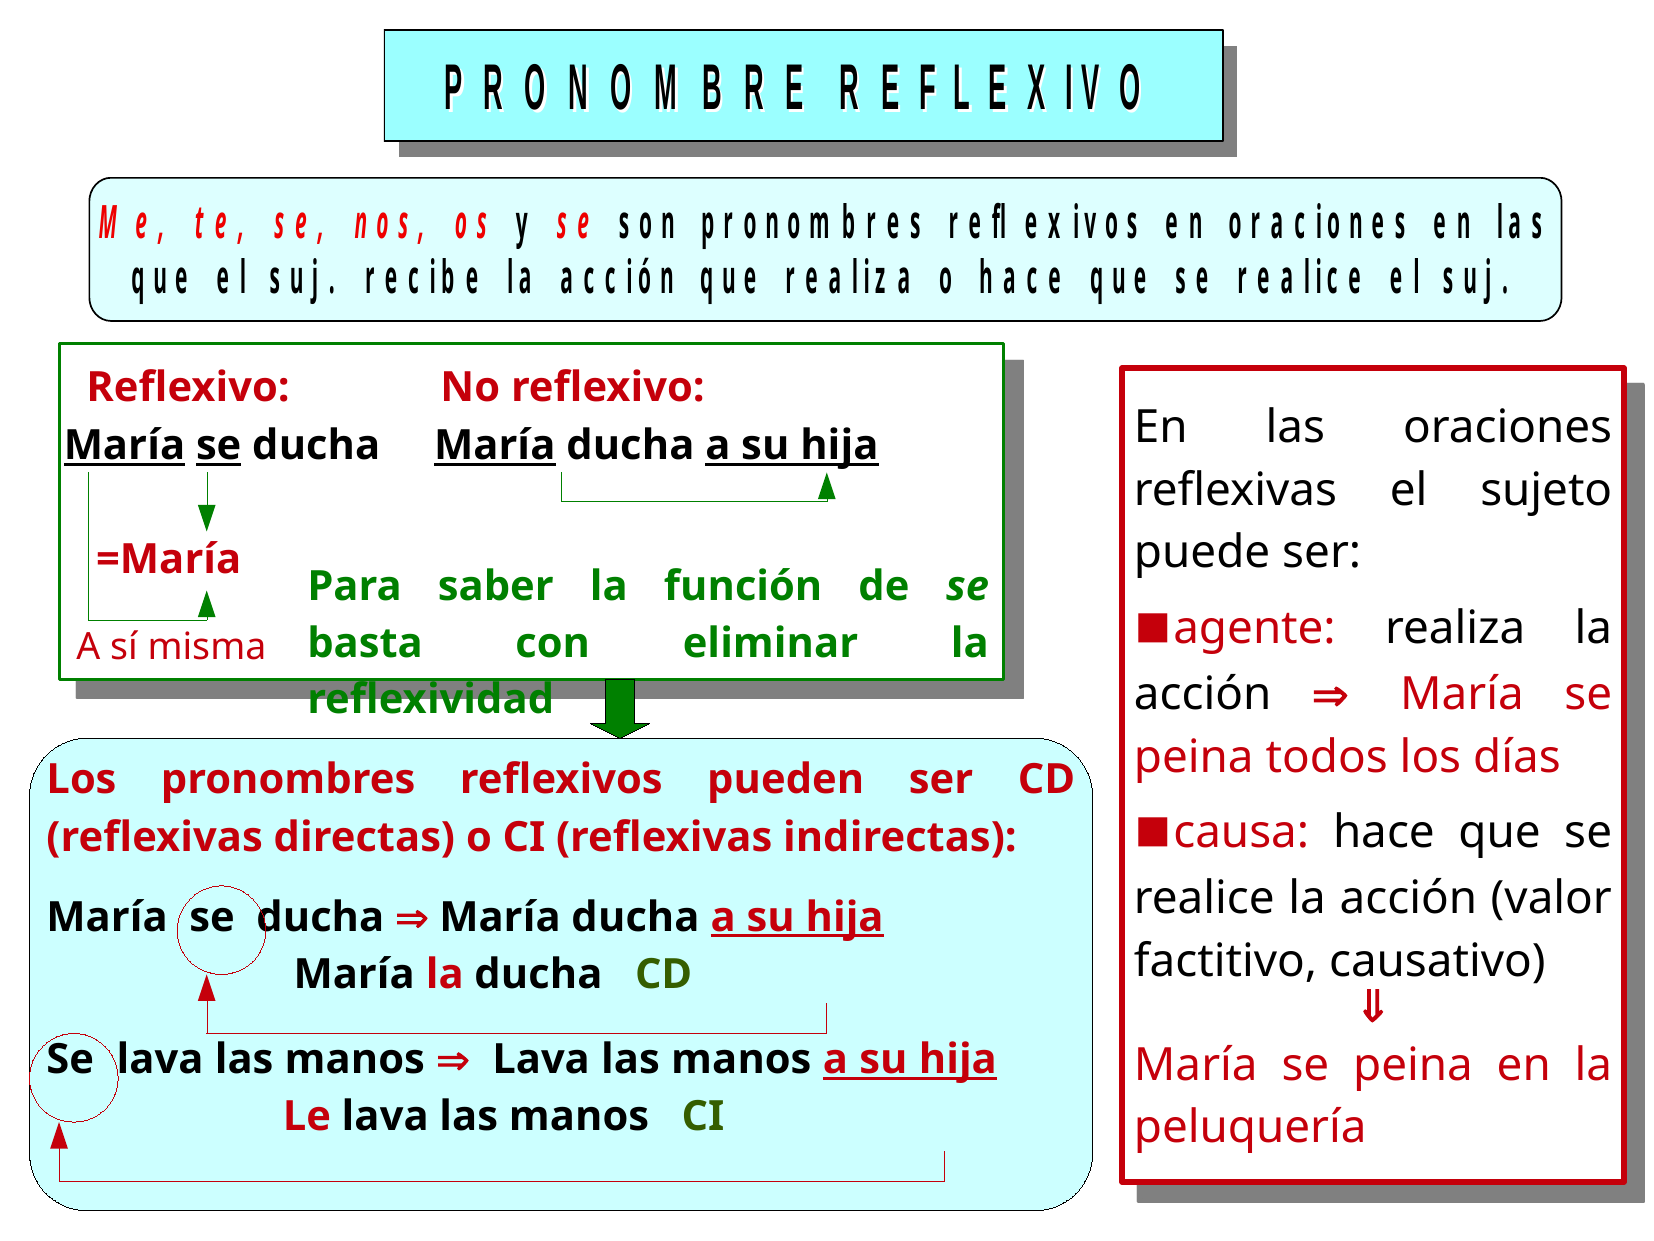

Reflexivo: No reflexivo:
María se ducha María ducha a su hija
 =María
En las oraciones reflexivas el sujeto puede ser:
▪agente: realiza la acción  María se peina todos los días
▪causa: hace que se realice la acción (valor factitivo, causativo)

María se peina en la peluquería
Para saber la función de se basta con eliminar la reflexividad
A sí misma
Los pronombres reflexivos pueden ser CD (reflexivas directas) o CI (reflexivas indirectas):
María se ducha  María ducha a su hija
 María la ducha CD
Se lava las manos  Lava las manos a su hija Le lava las manos CI